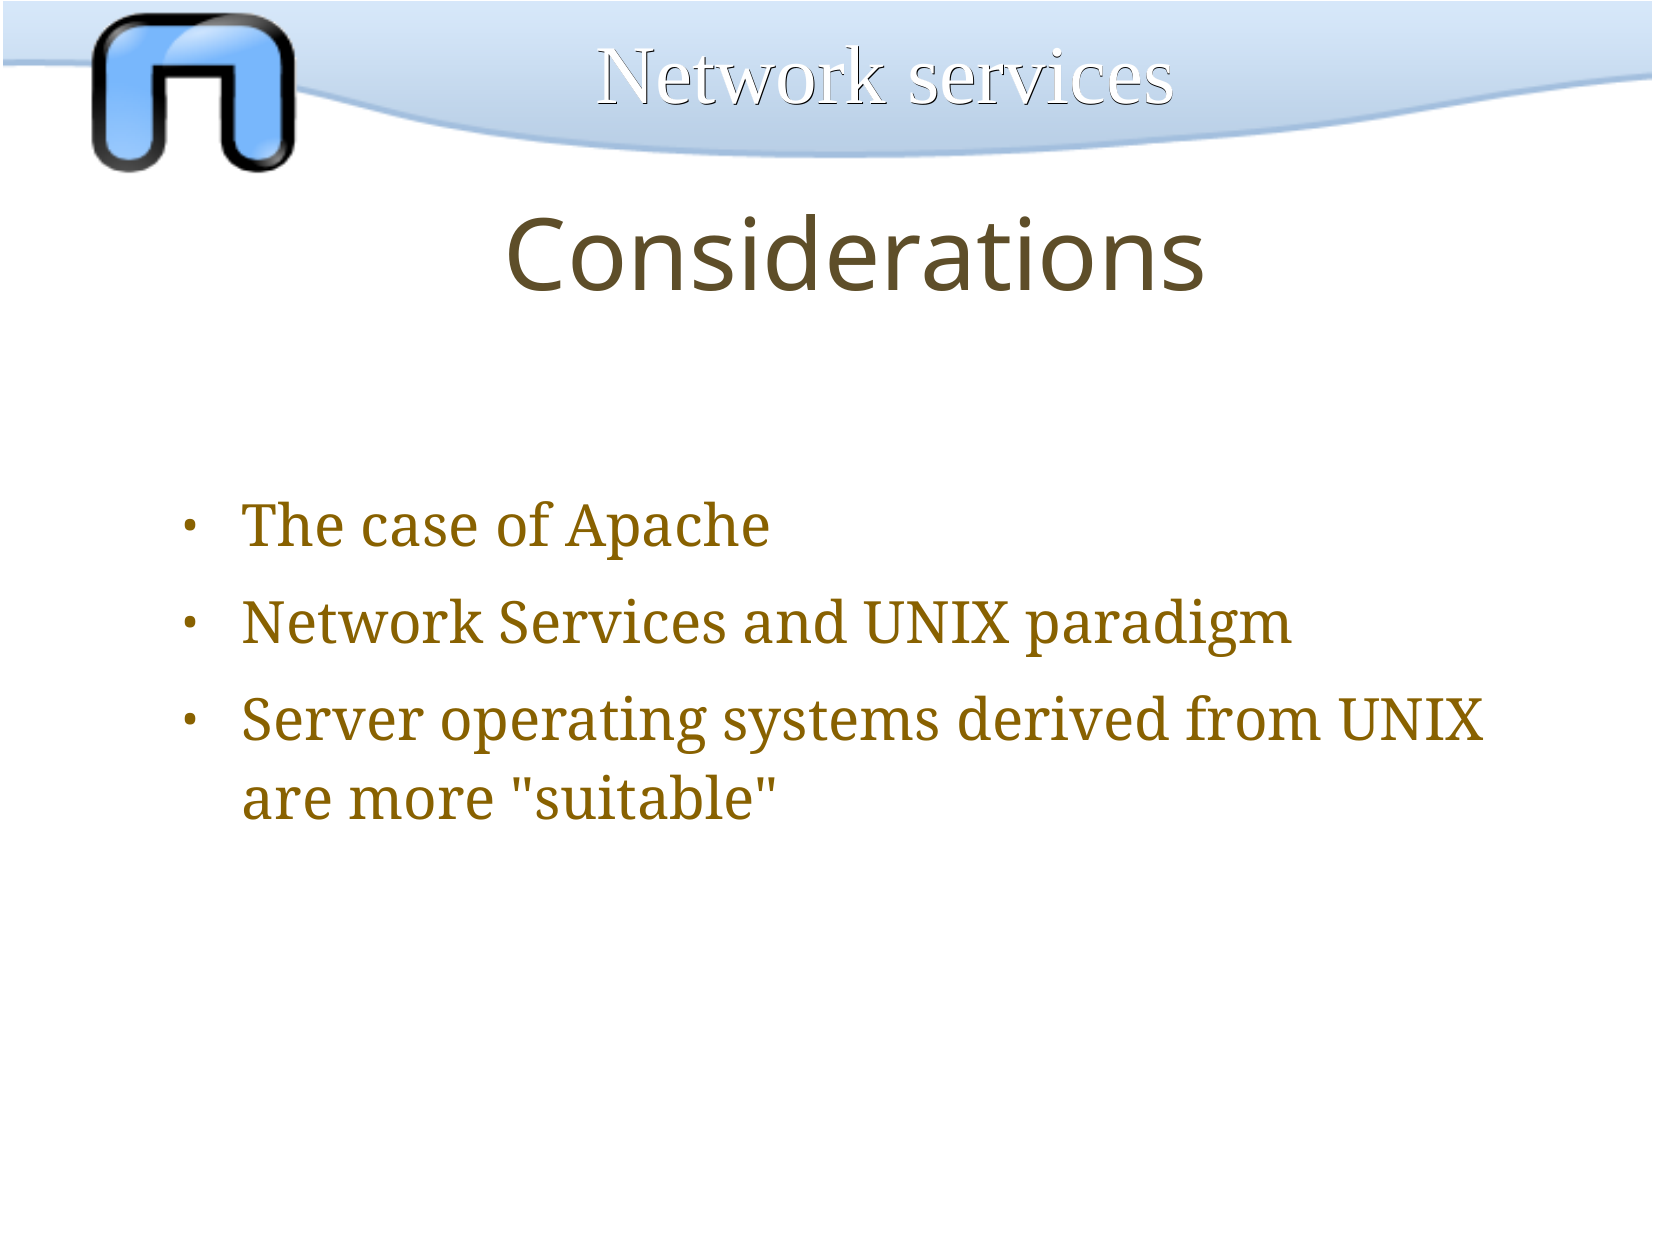

Network services
Considerations
# The case of Apache
Network Services and UNIX paradigm
Server operating systems derived from UNIX are more "suitable"